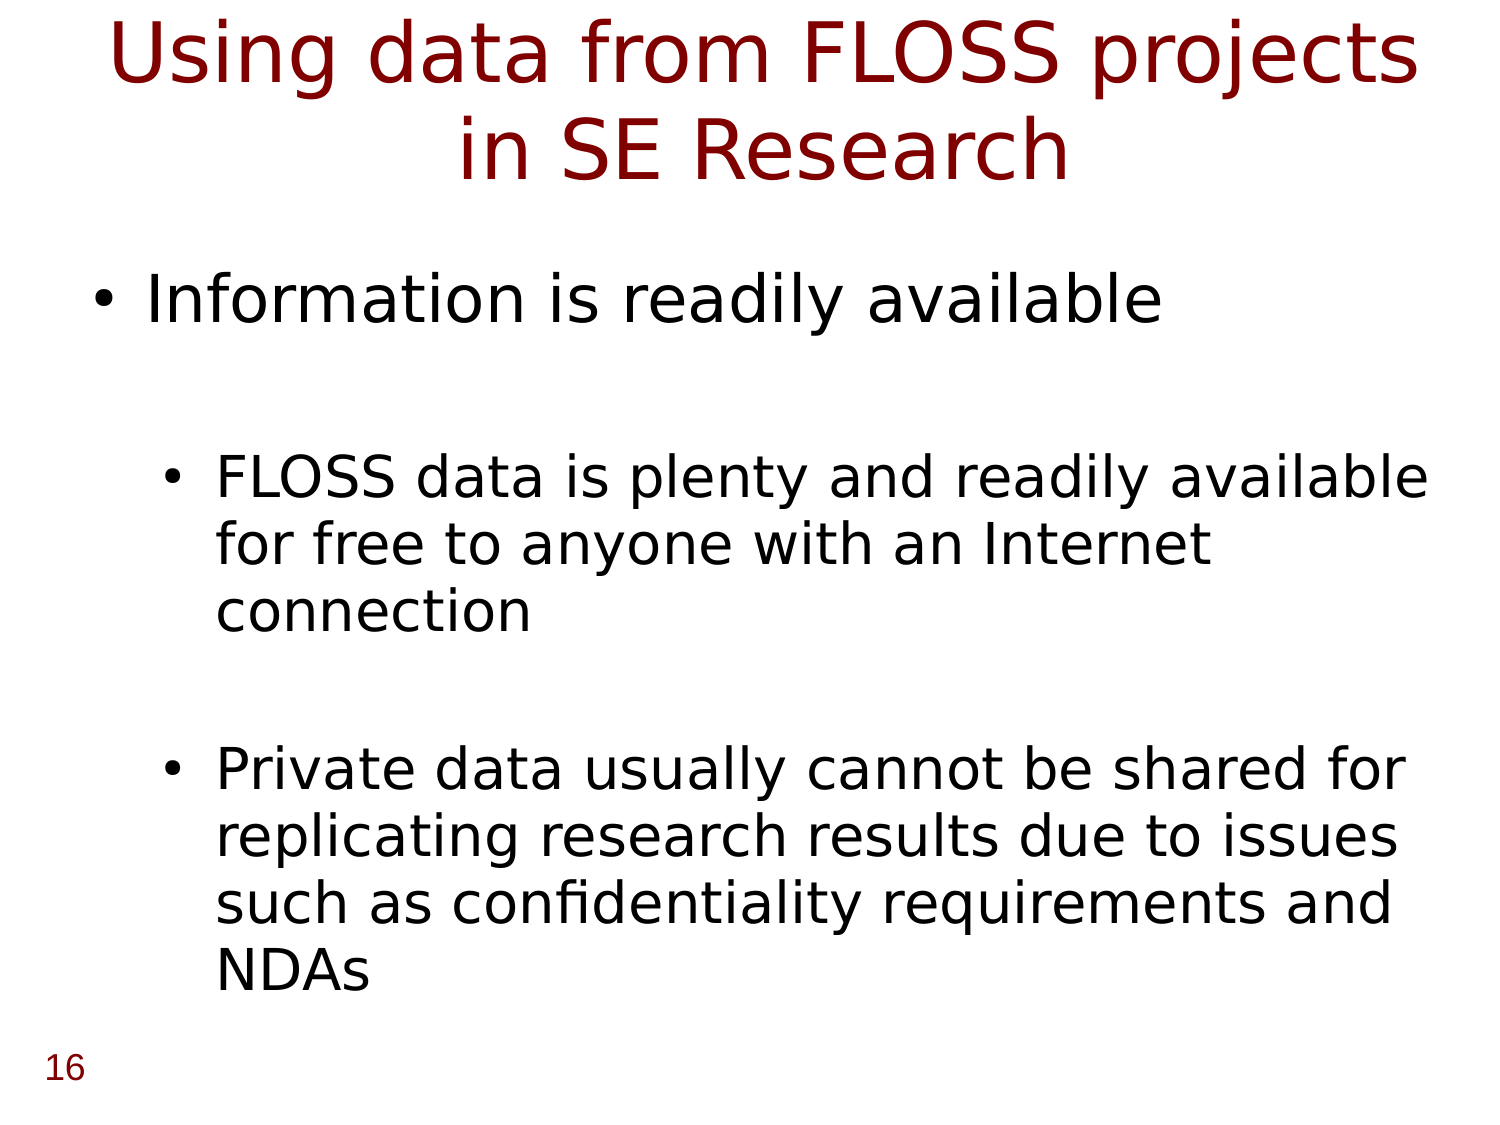

# Using data from FLOSS projects in SE Research
Information is readily available
FLOSS data is plenty and readily available for free to anyone with an Internet connection
Private data usually cannot be shared for replicating research results due to issues such as confidentiality requirements and NDAs